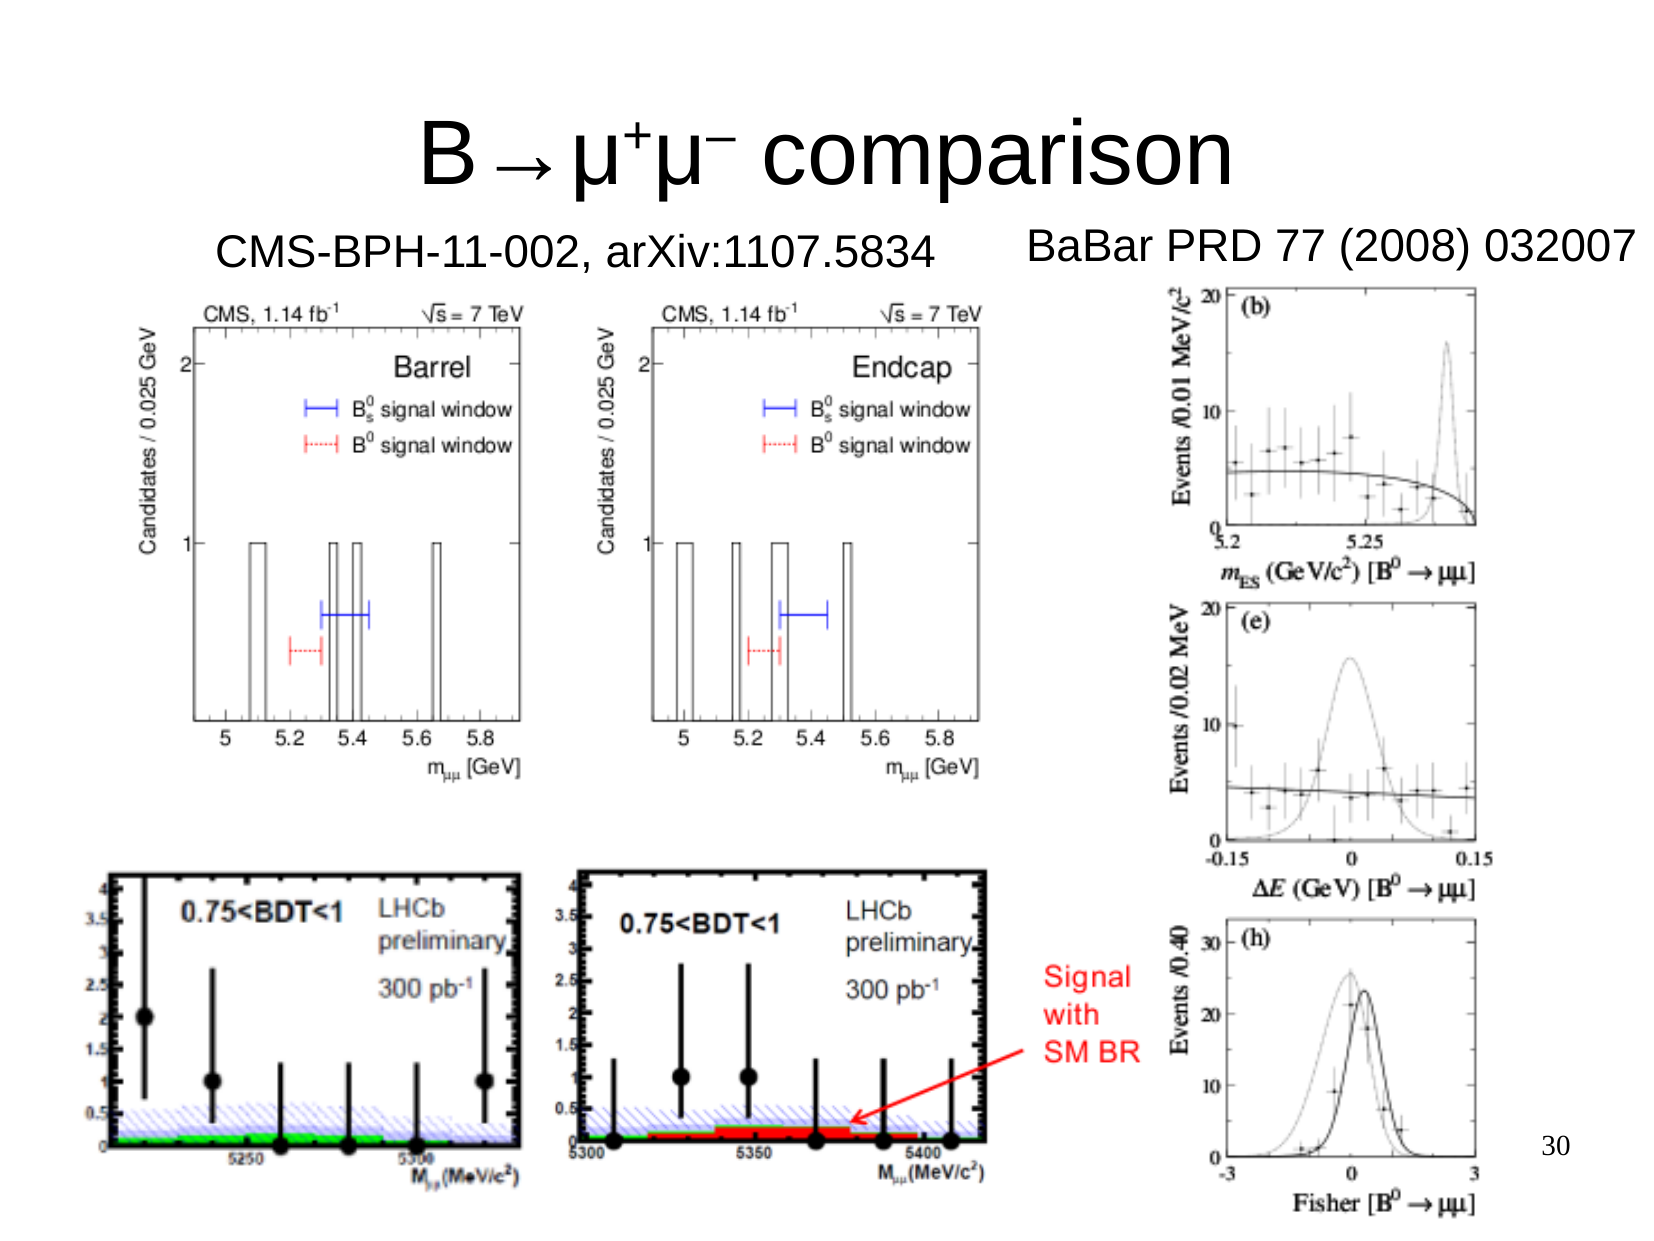

# B→μ+μ– comparison
BaBar PRD 77 (2008) 032007
CMS-BPH-11-002, arXiv:1107.5834
30